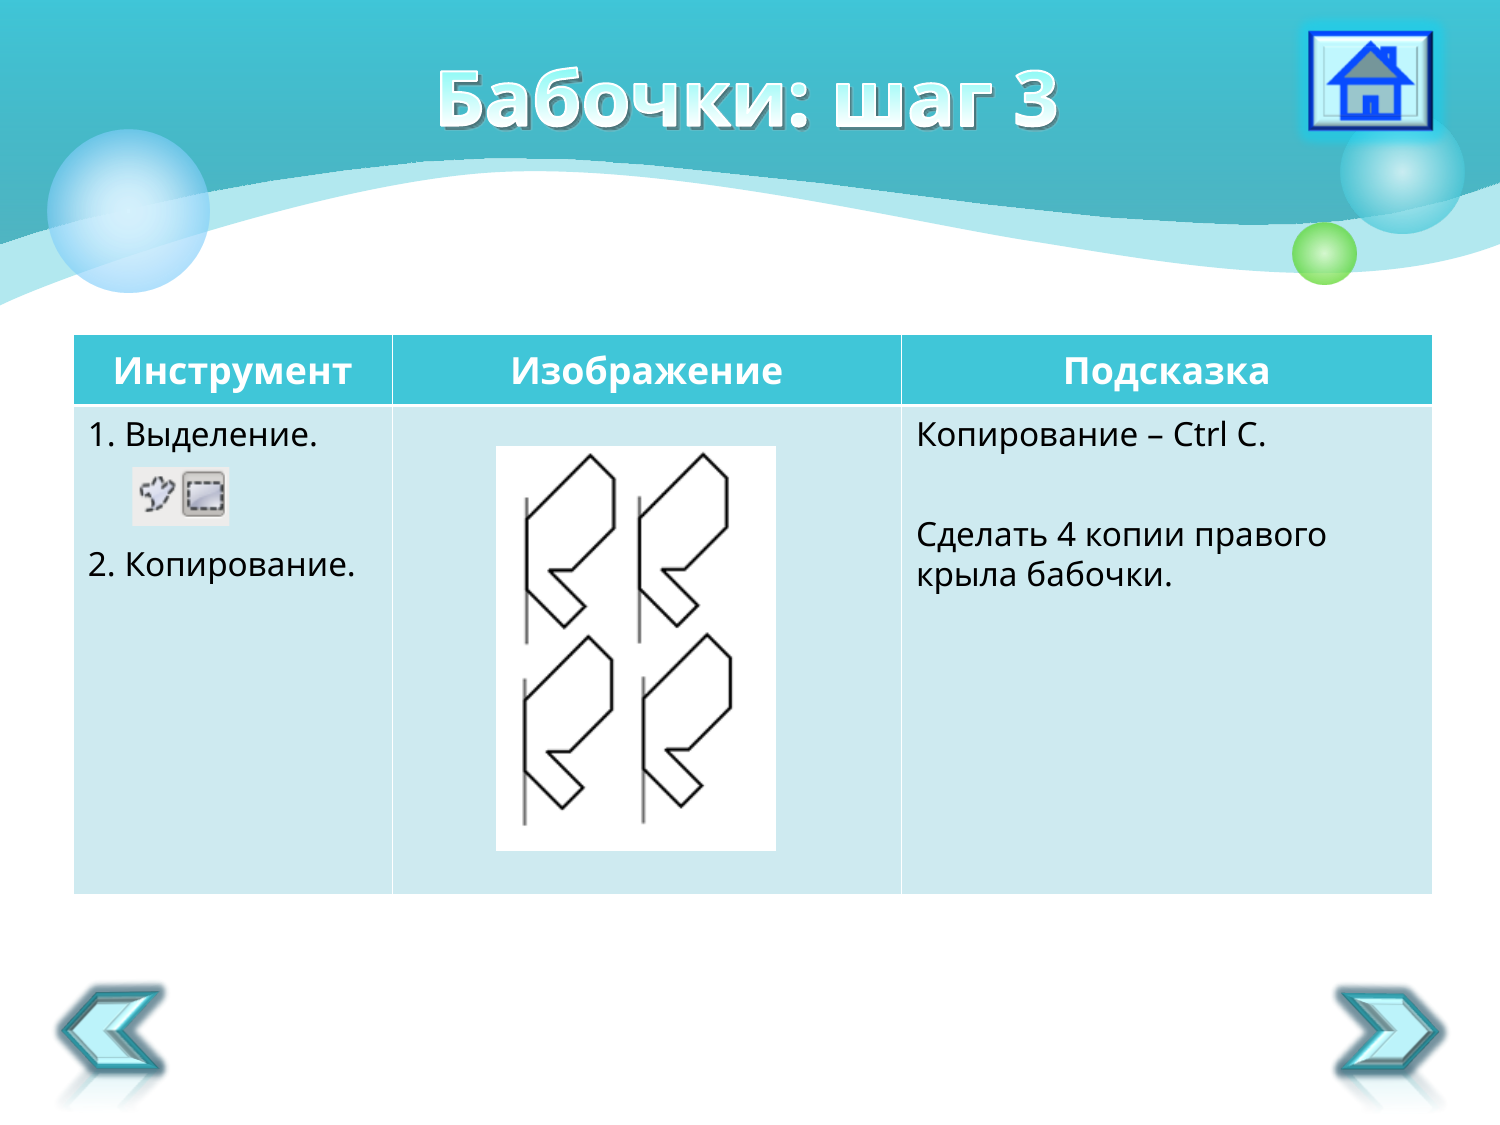

Бабочки: шаг 3
| Инструмент | Изображение | Подсказка |
| --- | --- | --- |
| 1. Выделение. 2. Копирование. | | Копирование – Ctrl C. Сделать 4 копии правого крыла бабочки. |